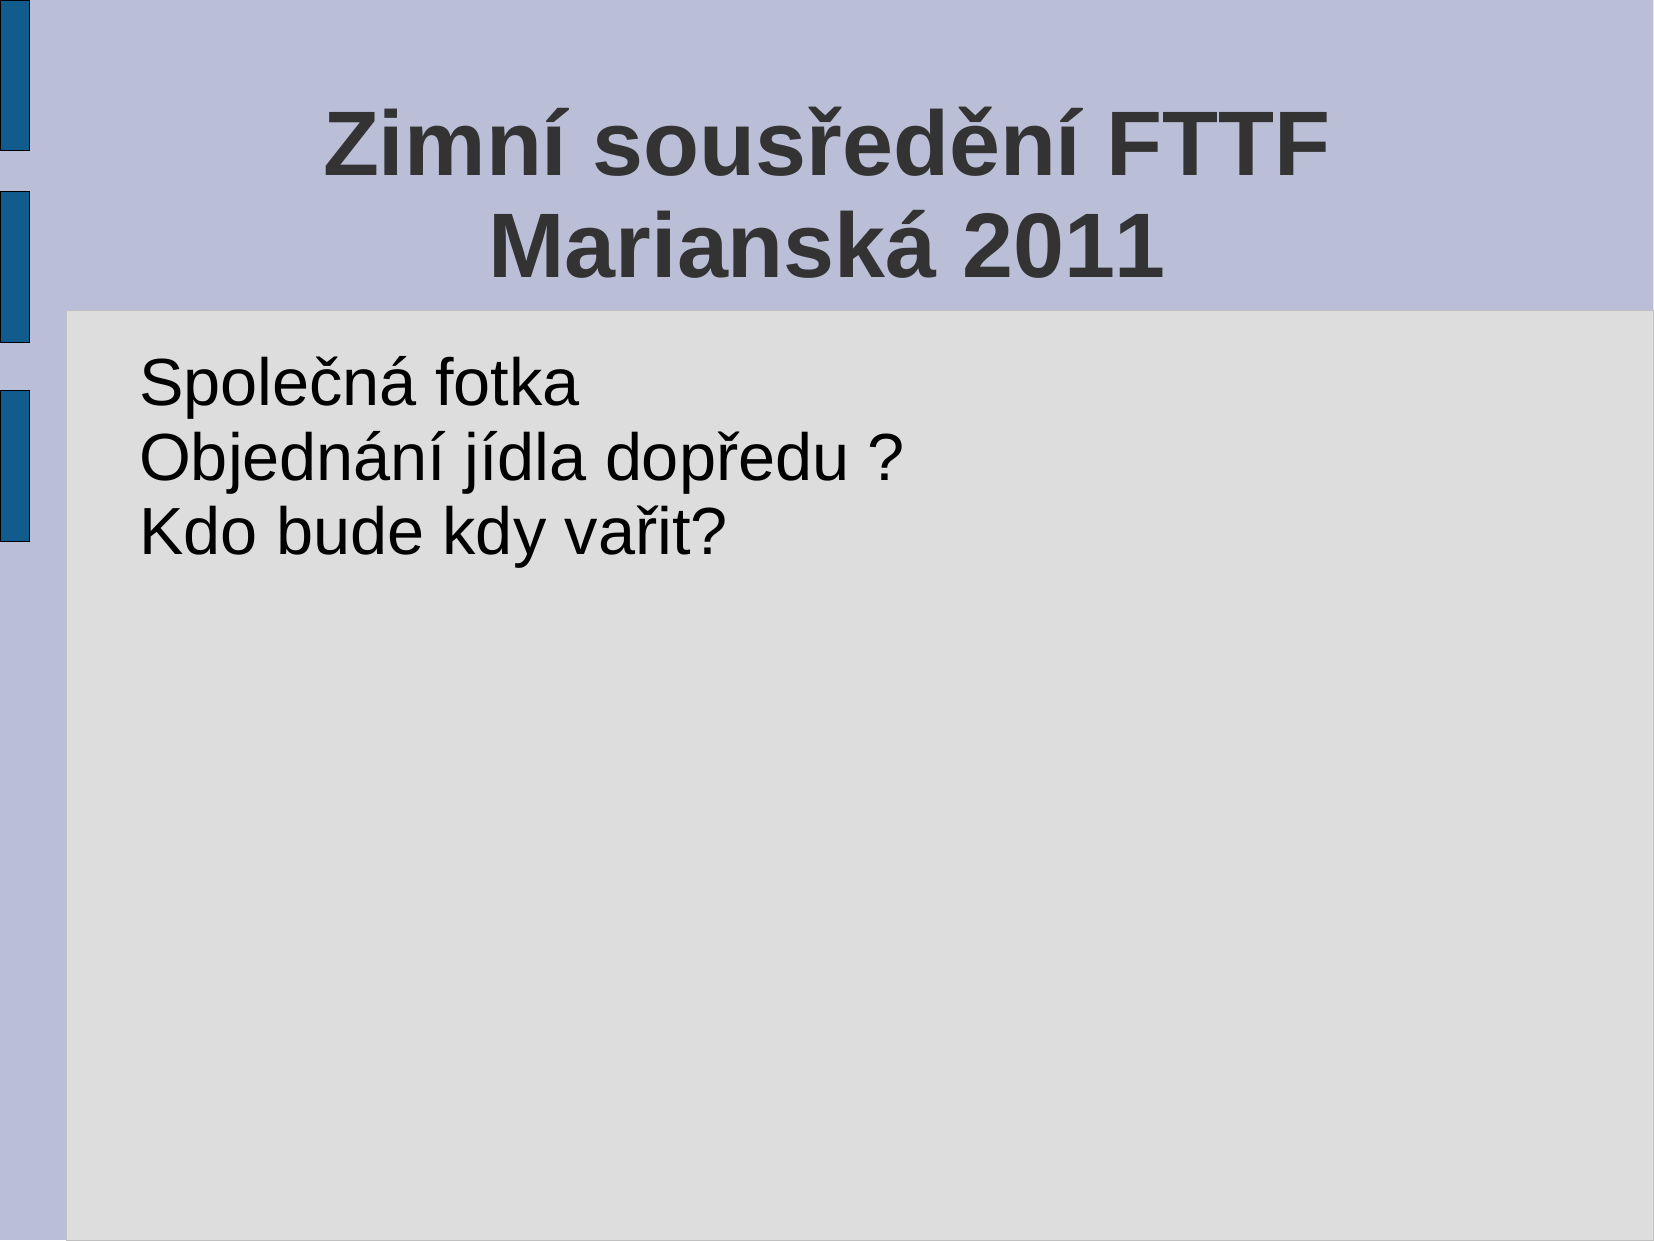

# Zimní sousředění FTTF Marianská 2011
Společná fotka
Objednání jídla dopředu ?
Kdo bude kdy vařit?